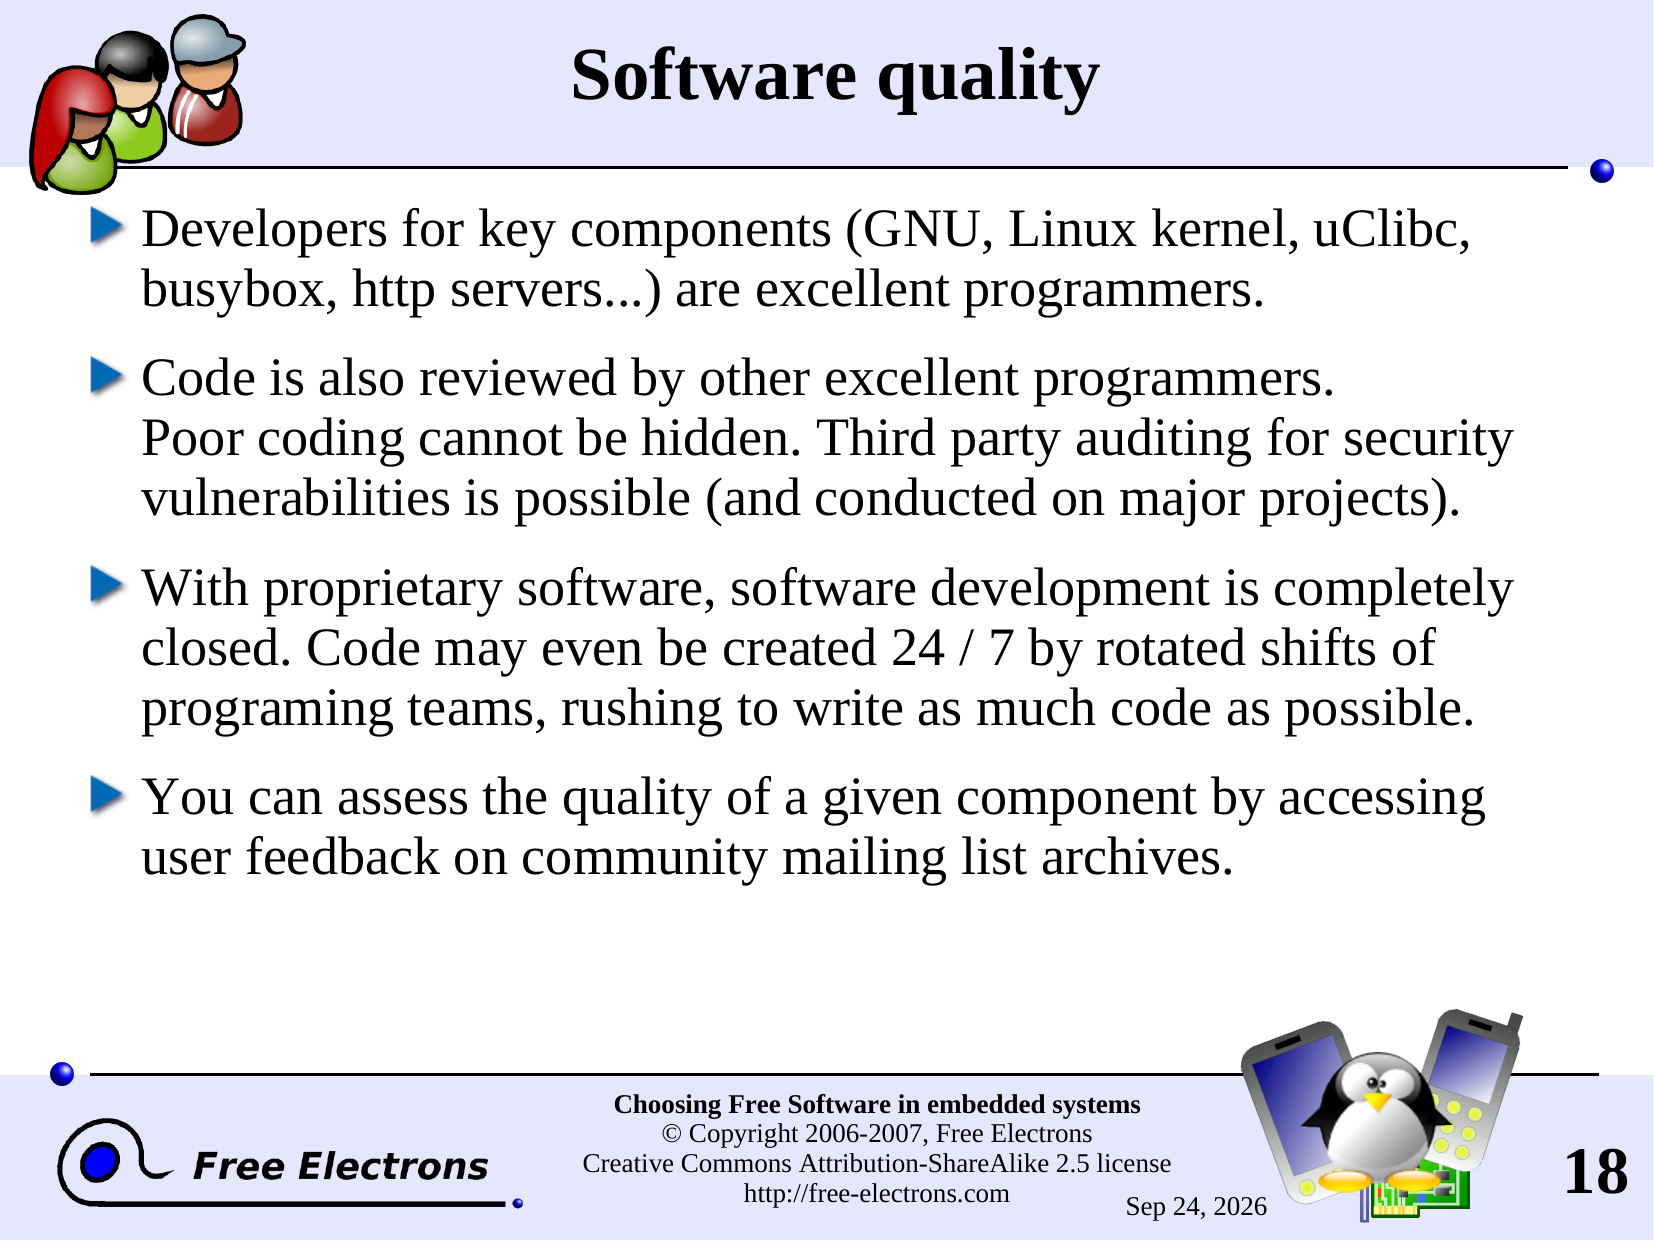

# Software quality
Developers for key components (GNU, Linux kernel, uClibc, busybox, http servers...) are excellent programmers.
Code is also reviewed by other excellent programmers.
Poor coding cannot be hidden. Third party auditing for security vulnerabilities is possible (and conducted on major projects).
With proprietary software, software development is completely closed. Code may even be created 24 / 7 by rotated shifts of programing teams, rushing to write as much code as possible.
You can assess the quality of a given component by accessing user feedback on community mailing list archives.